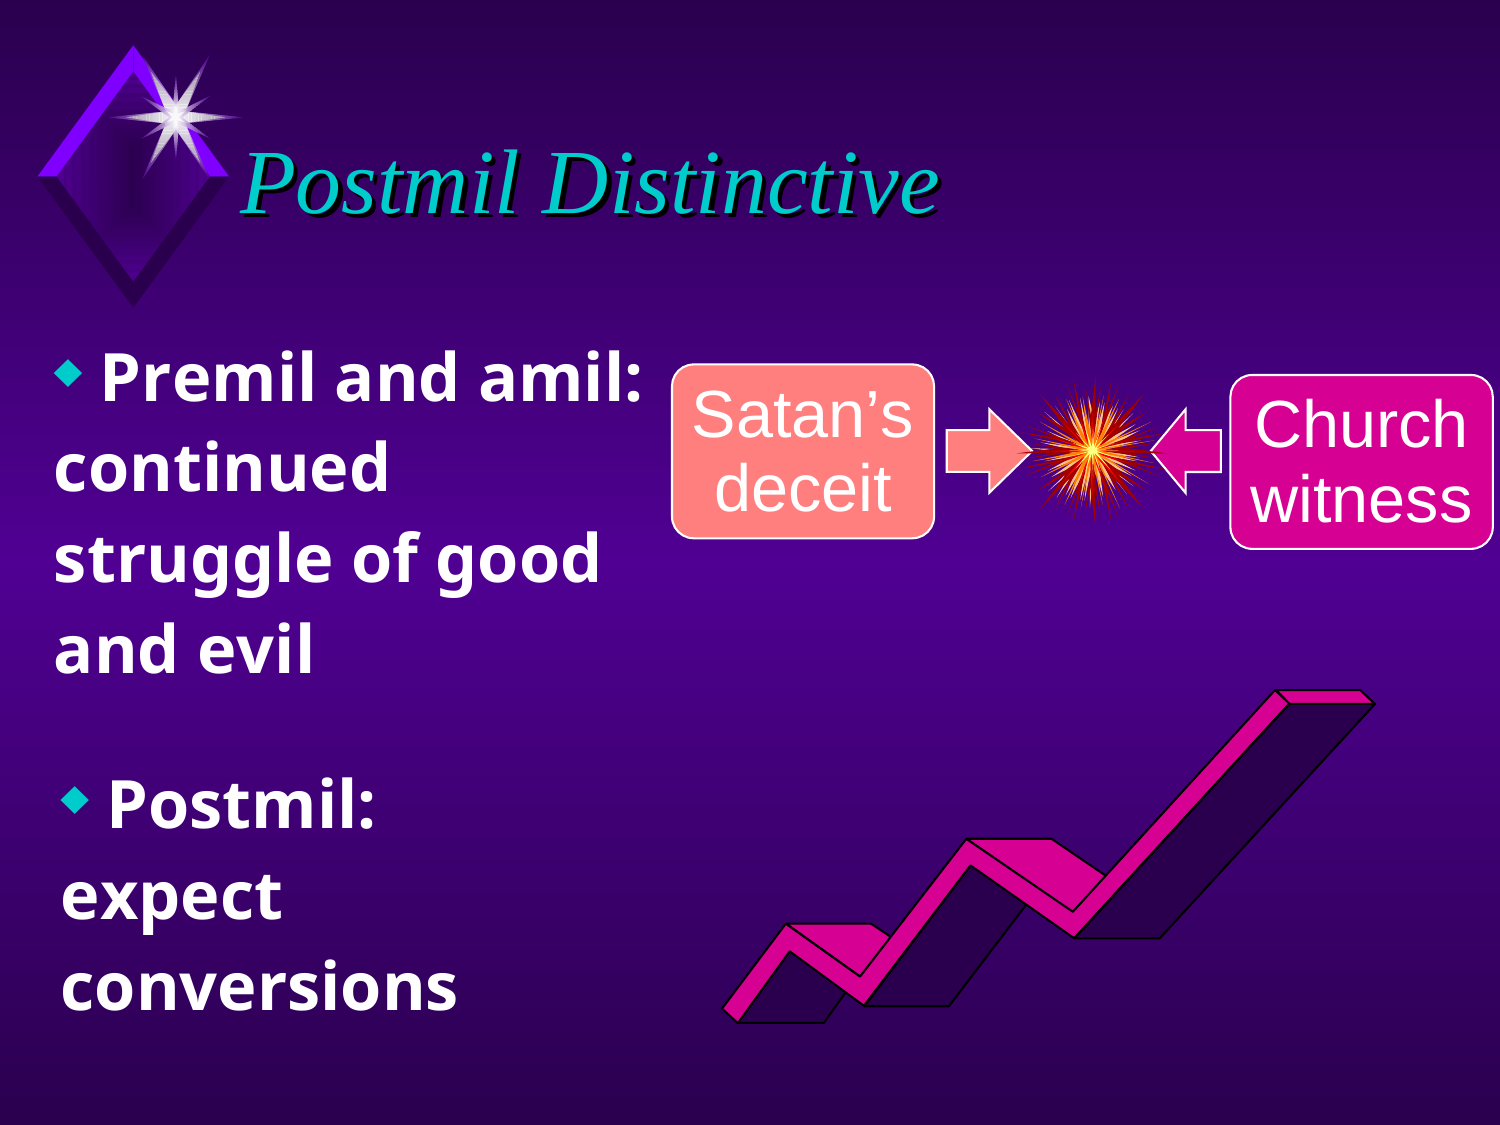

# Postmil Distinctive
 Premil and amil:
continued struggle of good and evil
Satan’s
deceit
Church
witness
 Postmil:
expect conversions